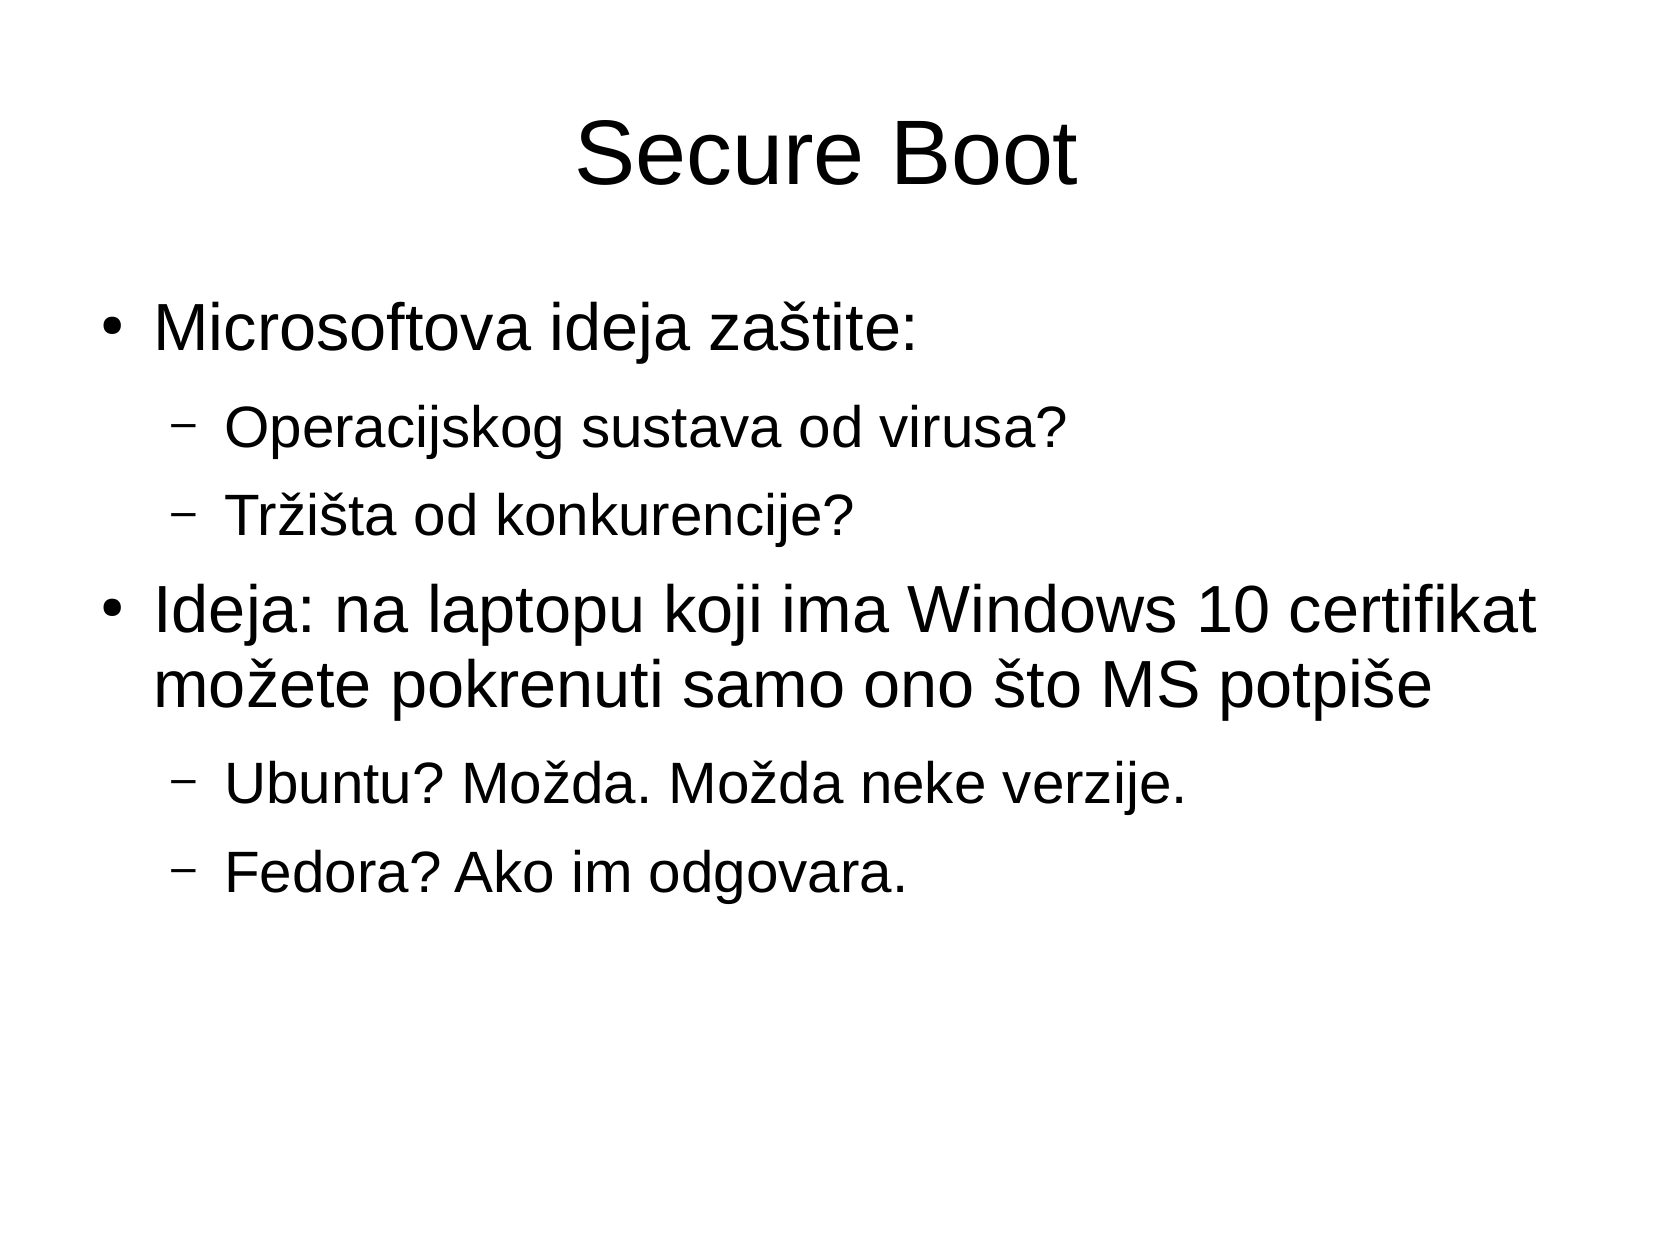

# Secure Boot
Microsoftova ideja zaštite:
Operacijskog sustava od virusa?
Tržišta od konkurencije?
Ideja: na laptopu koji ima Windows 10 certifikat možete pokrenuti samo ono što MS potpiše
Ubuntu? Možda. Možda neke verzije.
Fedora? Ako im odgovara.